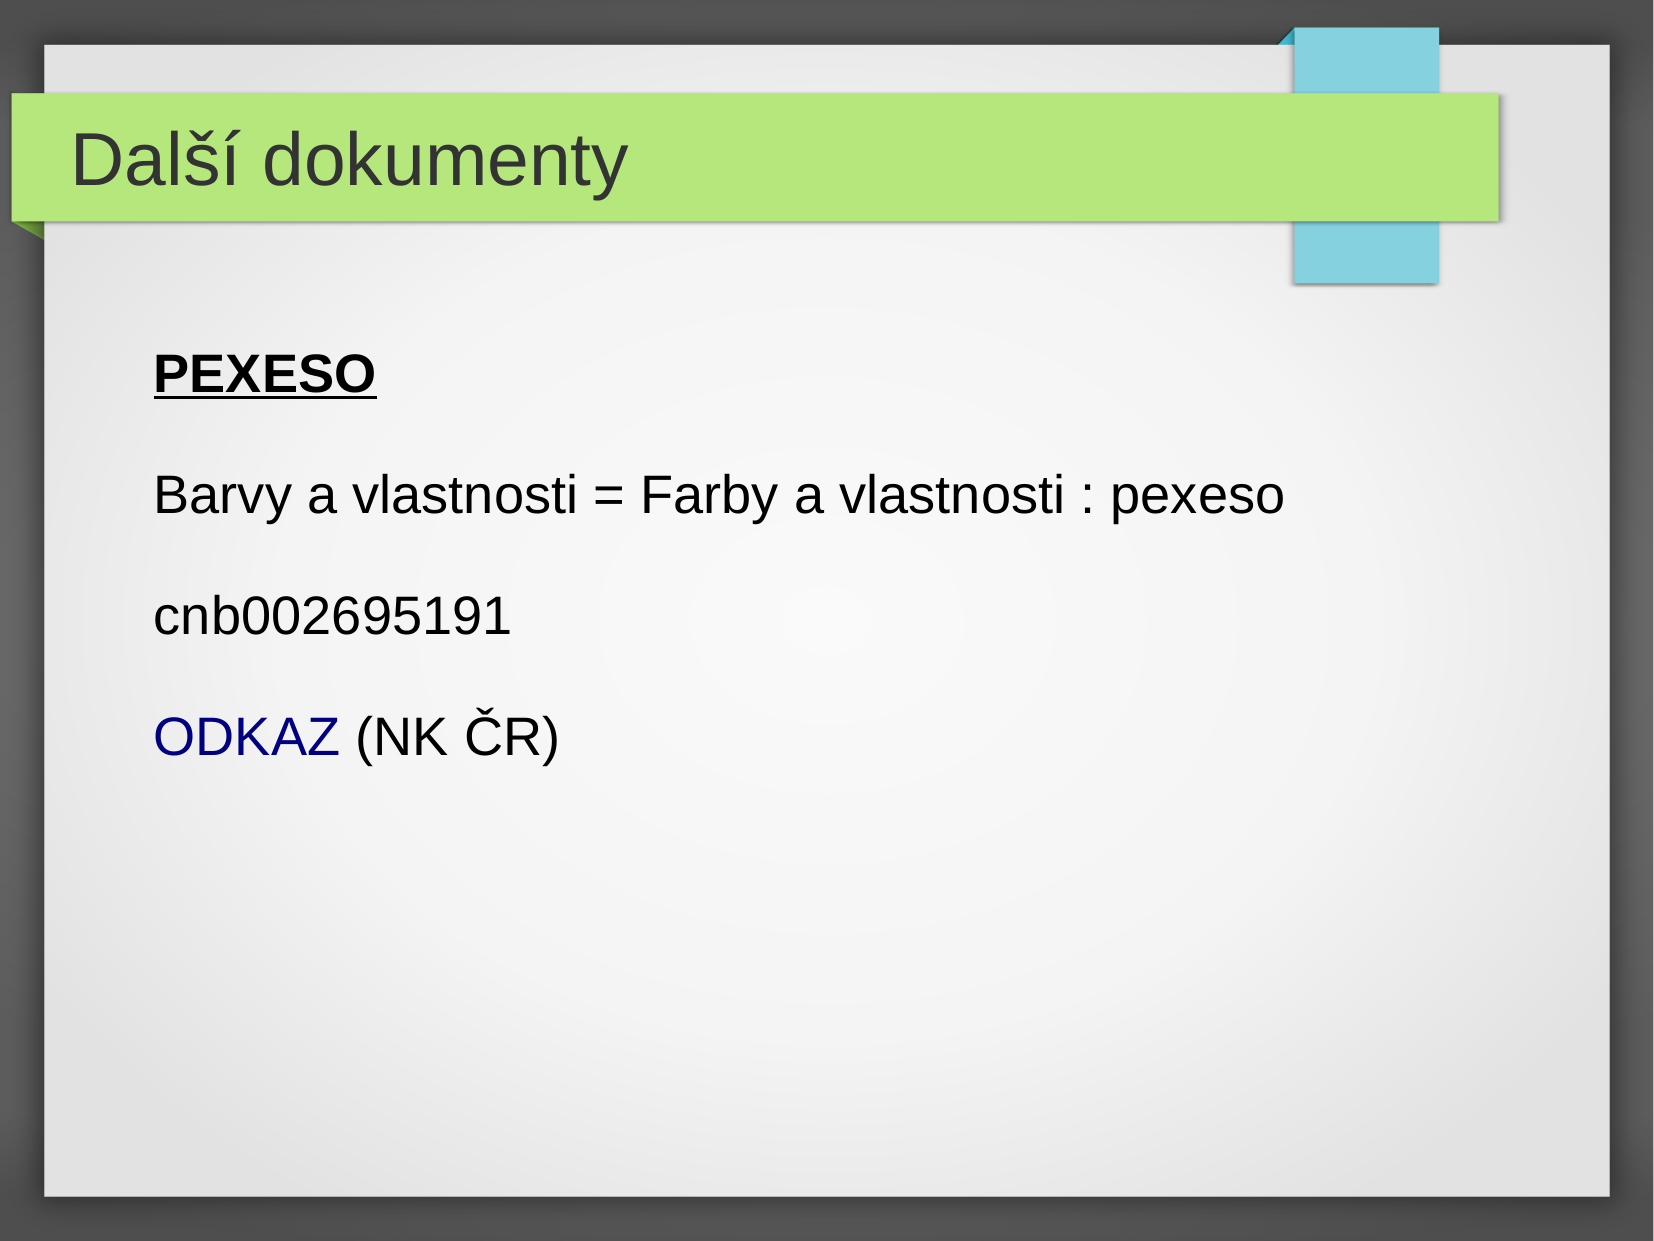

# Další dokumenty
PEXESO
Barvy a vlastnosti = Farby a vlastnosti : pexeso
cnb002695191
ODKAZ (NK ČR)